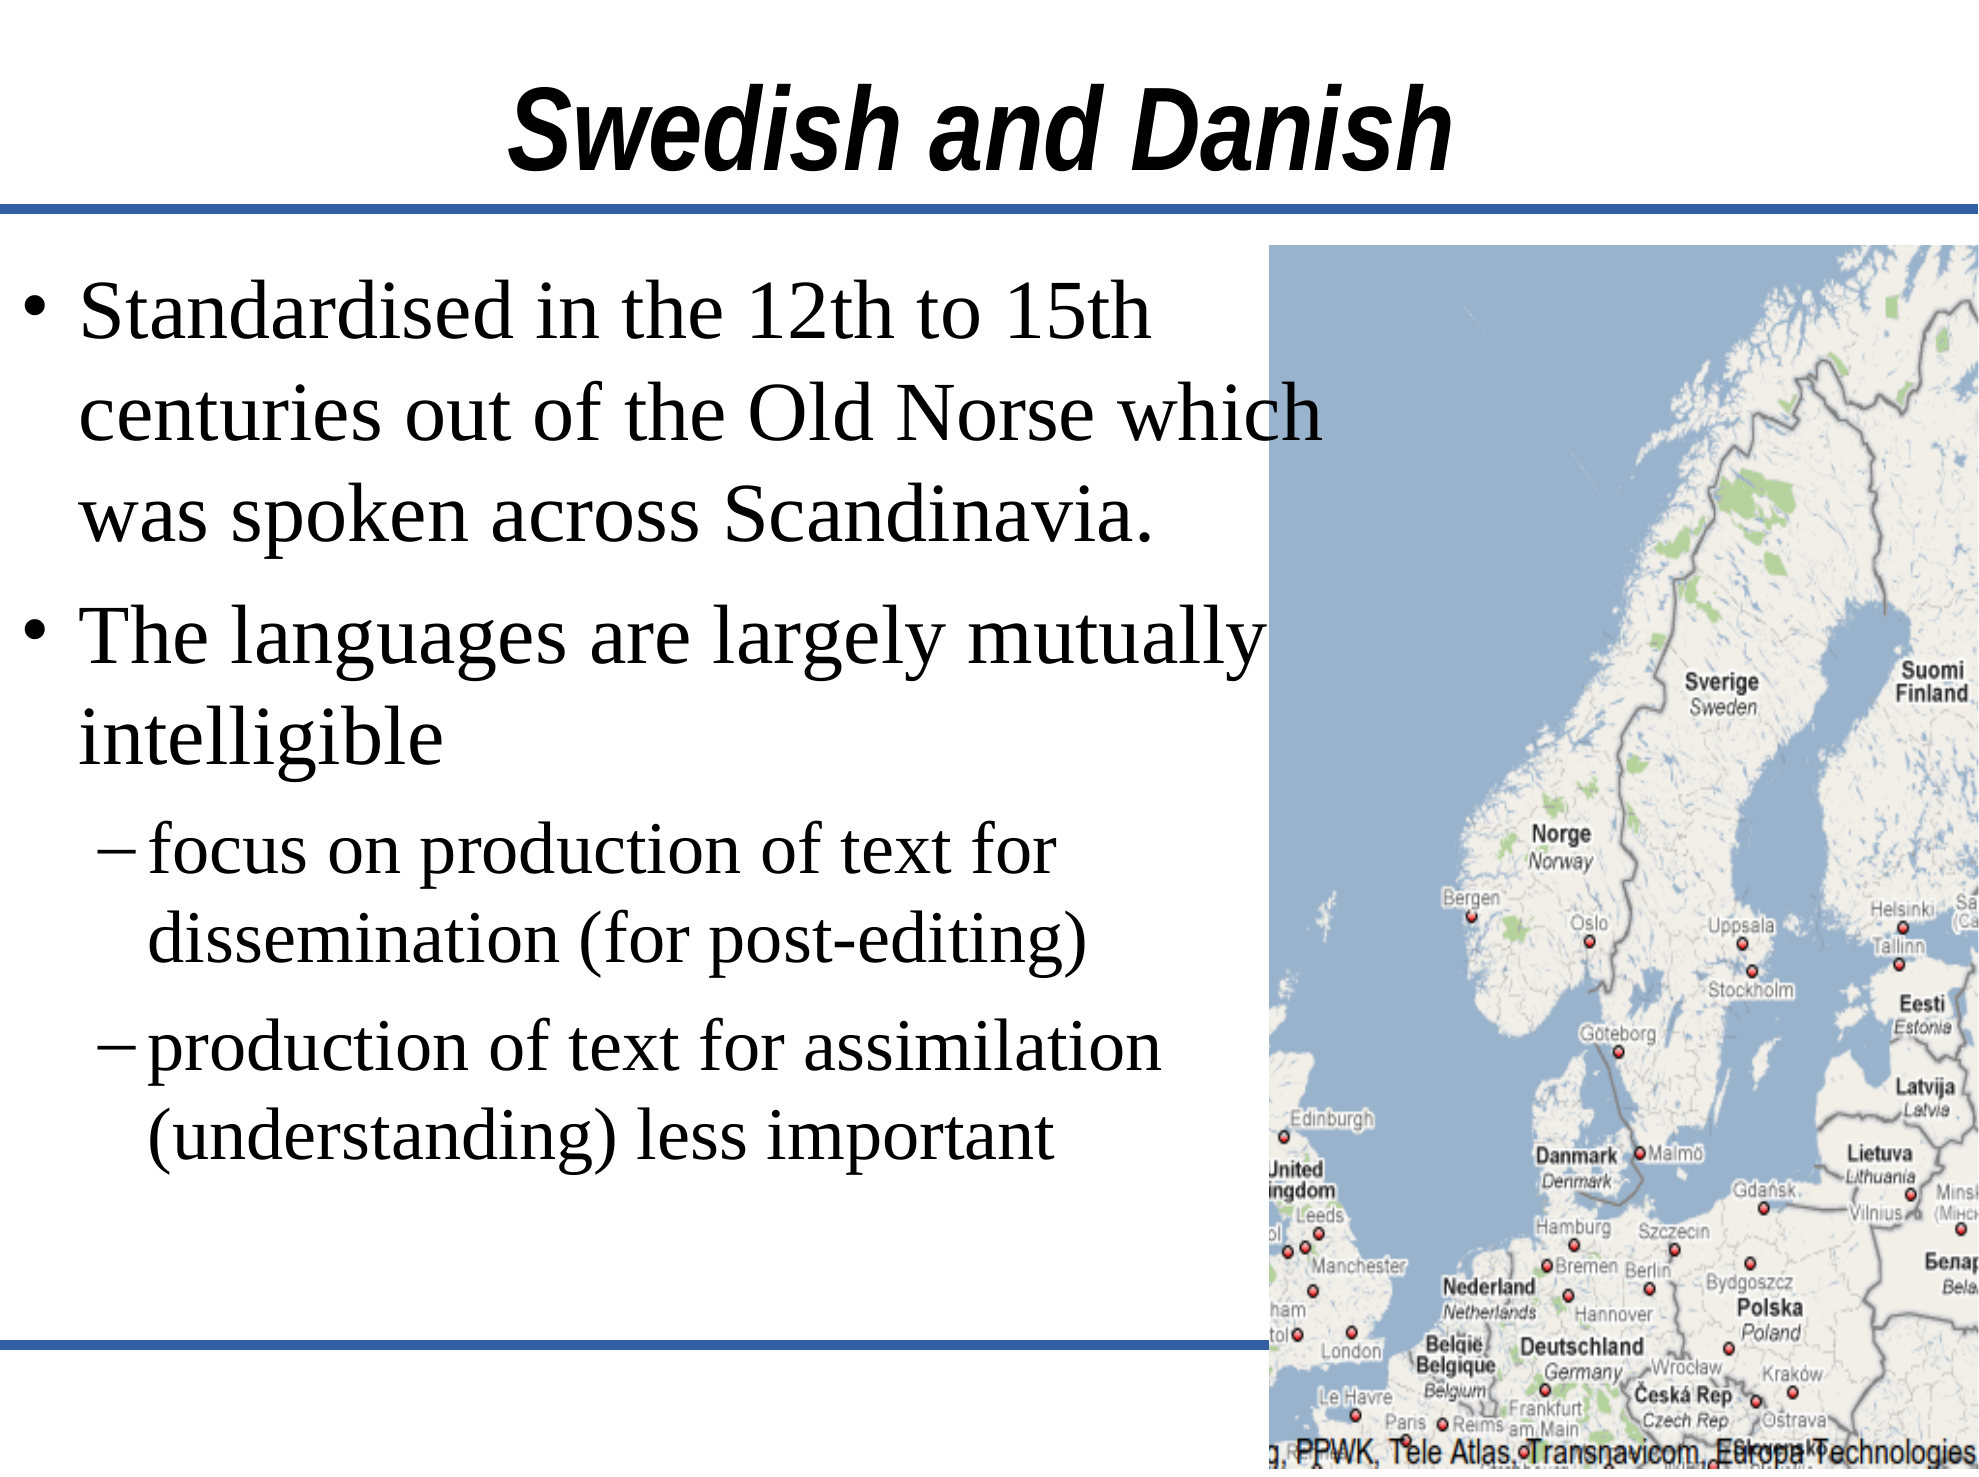

# Swedish and Danish
Standardised in the 12th to 15th centuries out of the Old Norse which was spoken across Scandinavia.
The languages are largely mutually intelligible
focus on production of text for dissemination (for post-editing)
production of text for assimilation (understanding) less important